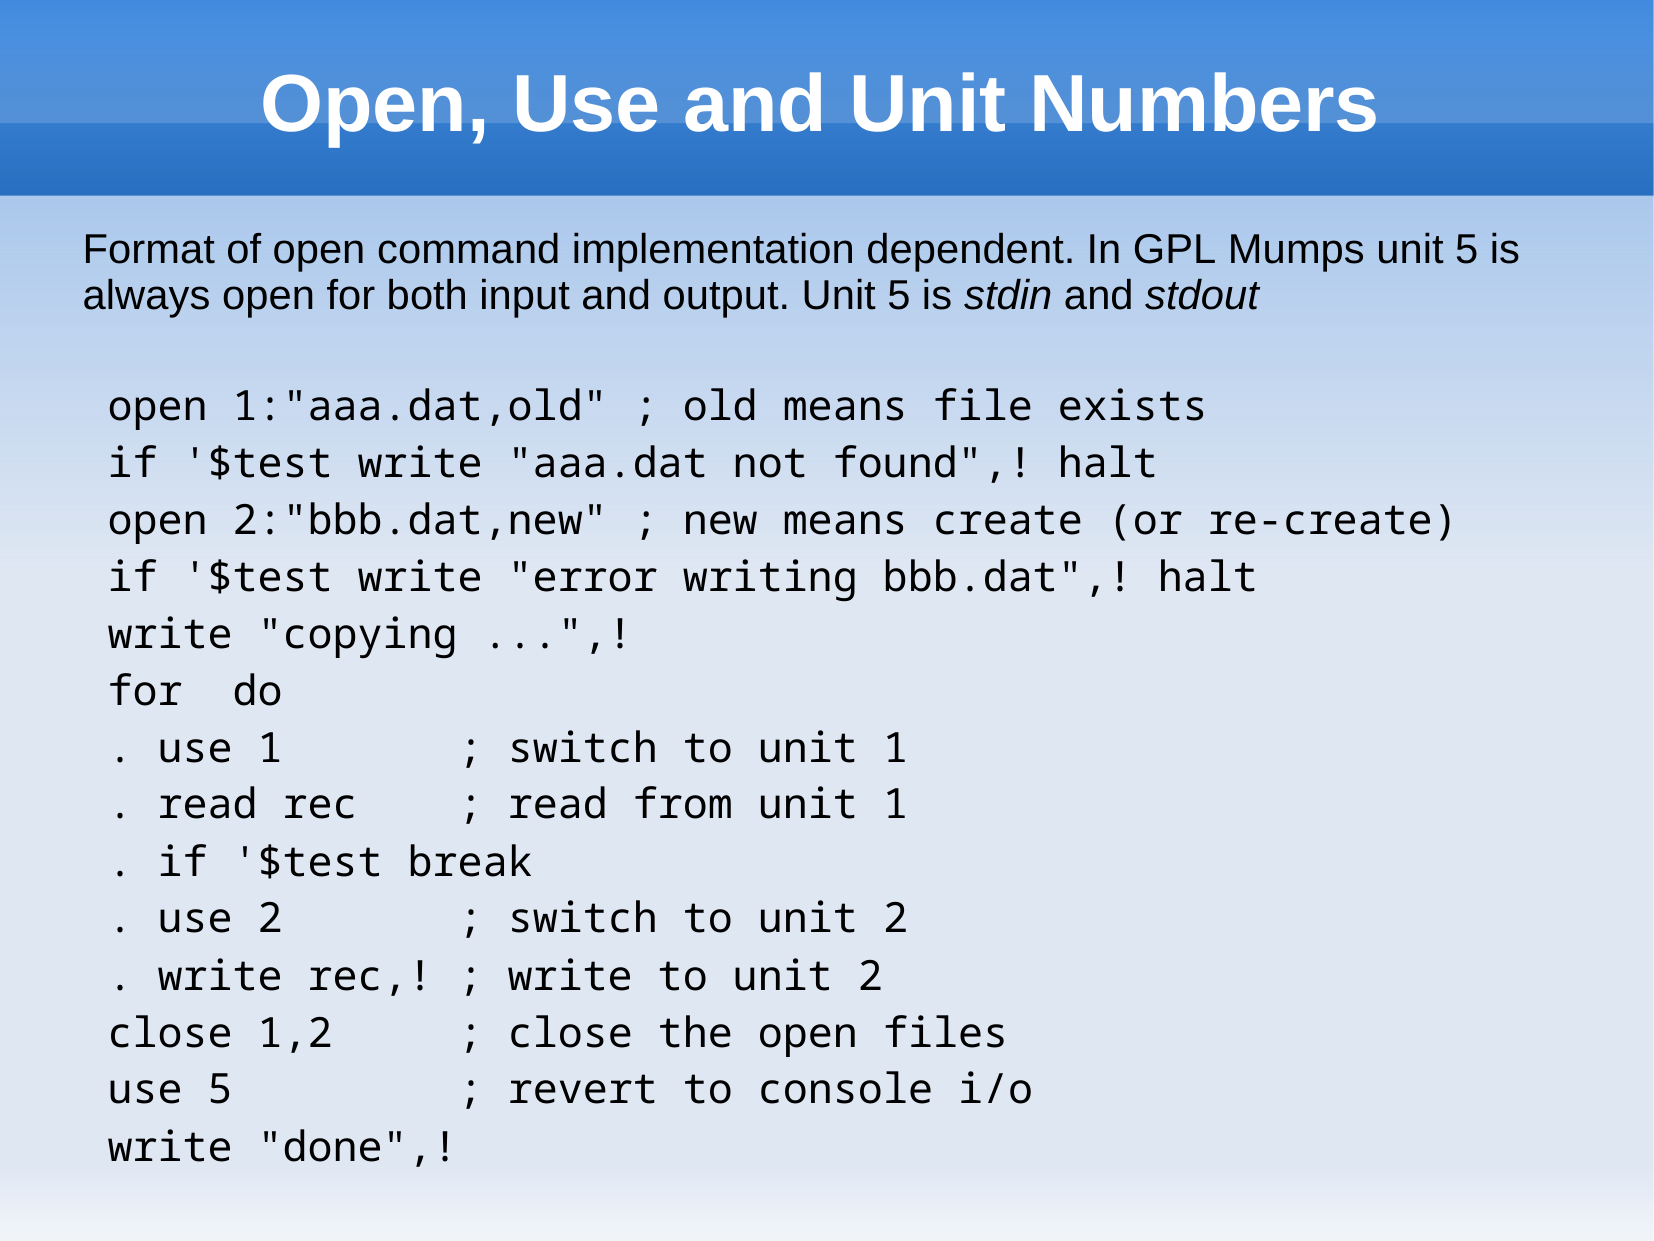

# Open, Use and Unit Numbers
Format of open command implementation dependent. In GPL Mumps unit 5 is always open for both input and output. Unit 5 is stdin and stdout
 open 1:"aaa.dat,old" ; old means file exists
 if '$test write "aaa.dat not found",! halt
 open 2:"bbb.dat,new" ; new means create (or re-create)
 if '$test write "error writing bbb.dat",! halt
 write "copying ...",!
 for do
 . use 1 		; switch to unit 1
 . read rec 	; read from unit 1
 . if '$test break
 . use 2 		; switch to unit 2
 . write rec,! ; write to unit 2
 close 1,2 		; close the open files
 use 5 			; revert to console i/o
 write "done",!